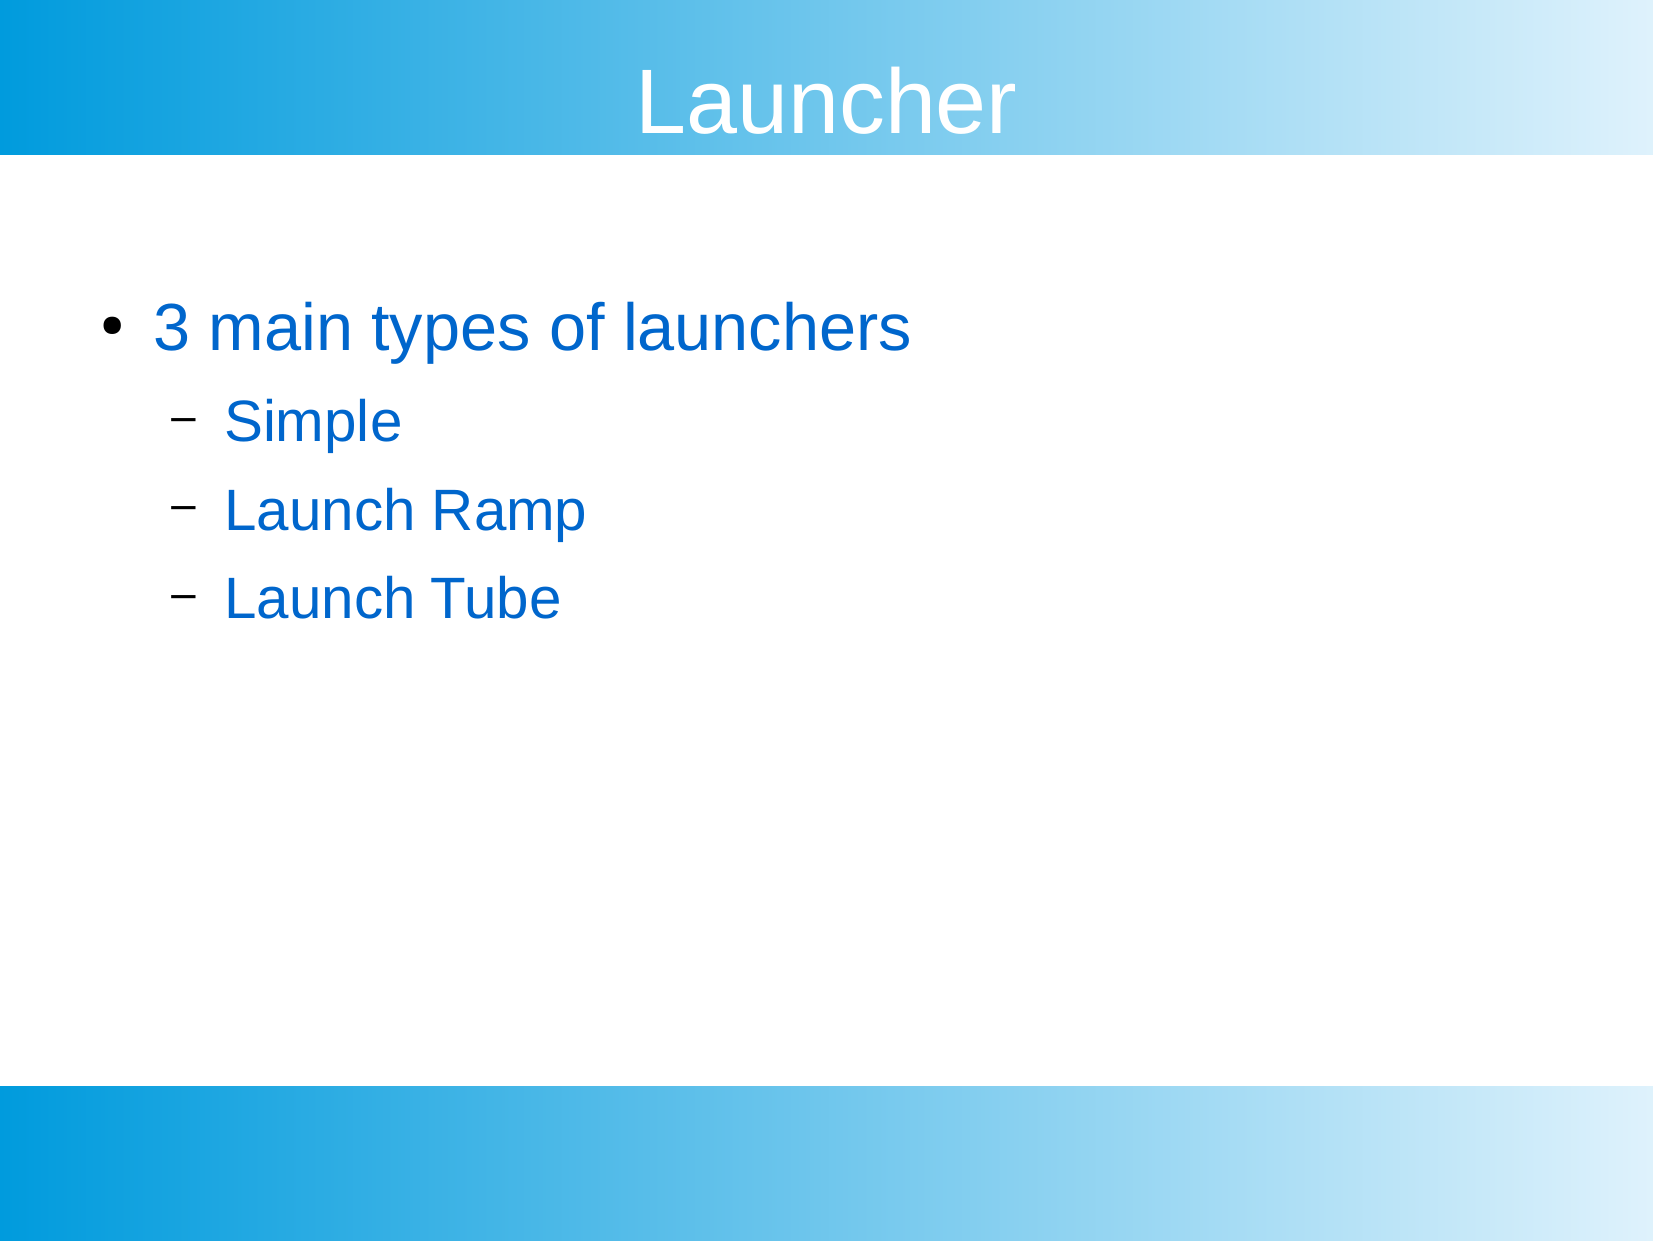

# Launcher
3 main types of launchers
Simple
Launch Ramp
Launch Tube